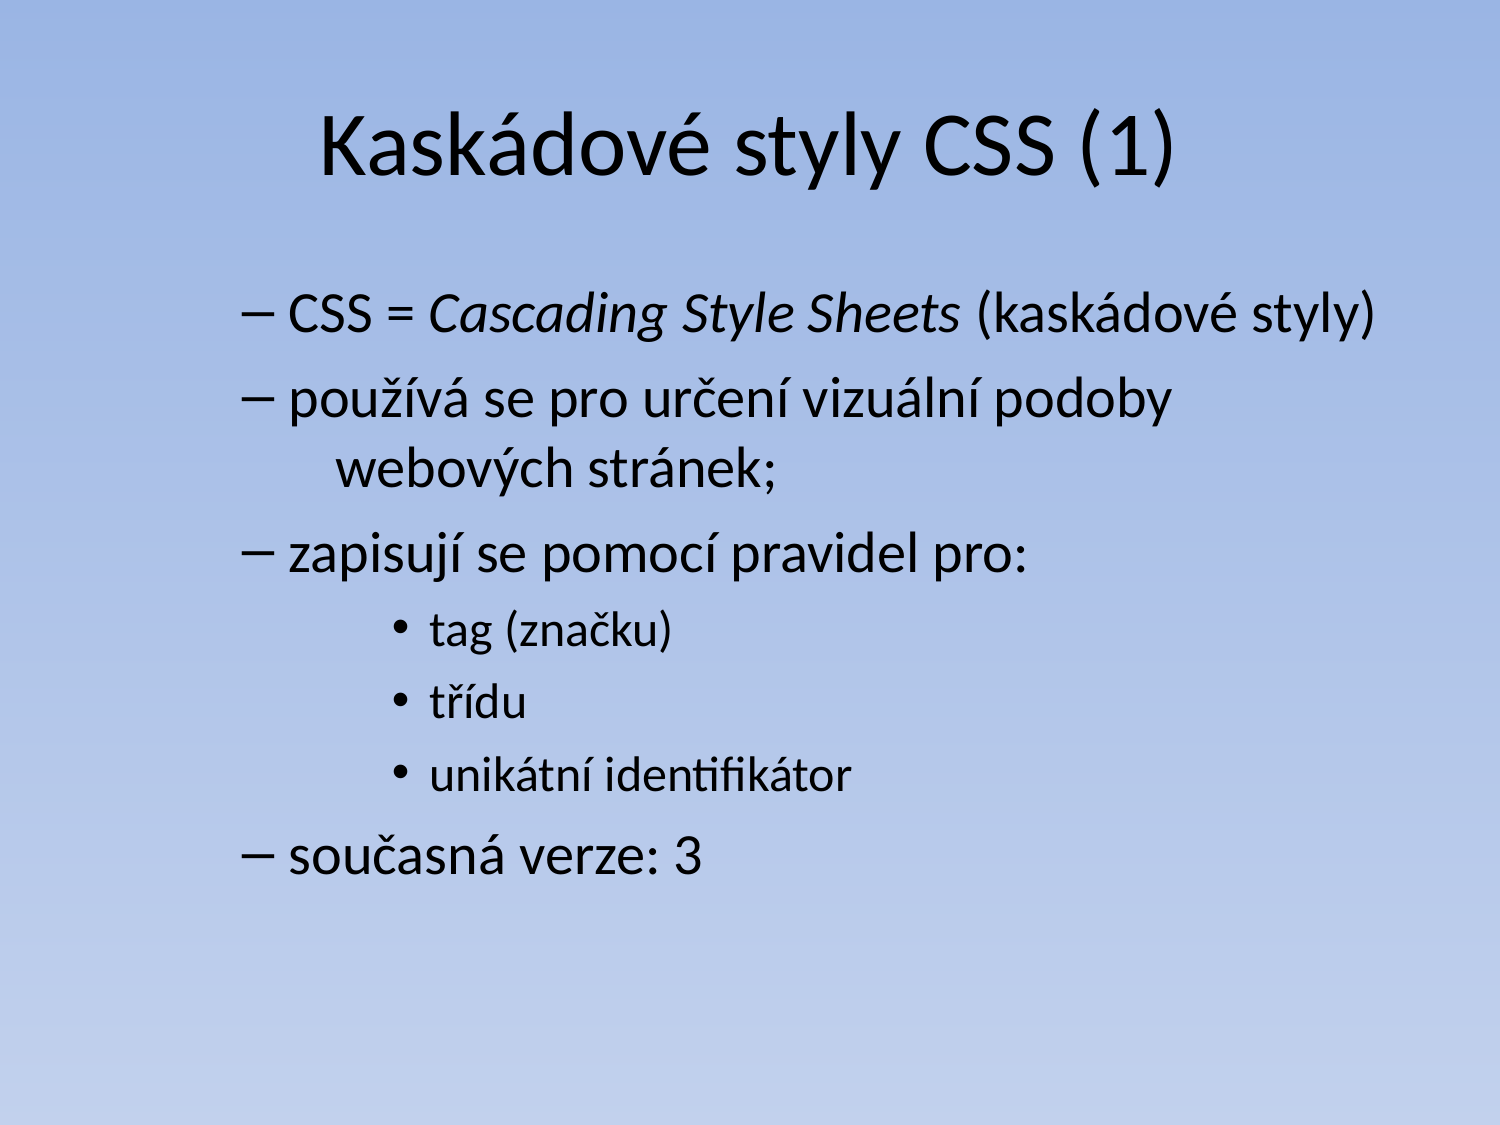

# Kaskádové styly CSS (1)
CSS = Cascading Style Sheets (kaskádové styly)
používá se pro určení vizuální podoby webových stránek;
zapisují se pomocí pravidel pro:
tag (značku)
třídu
unikátní identifikátor
současná verze: 3